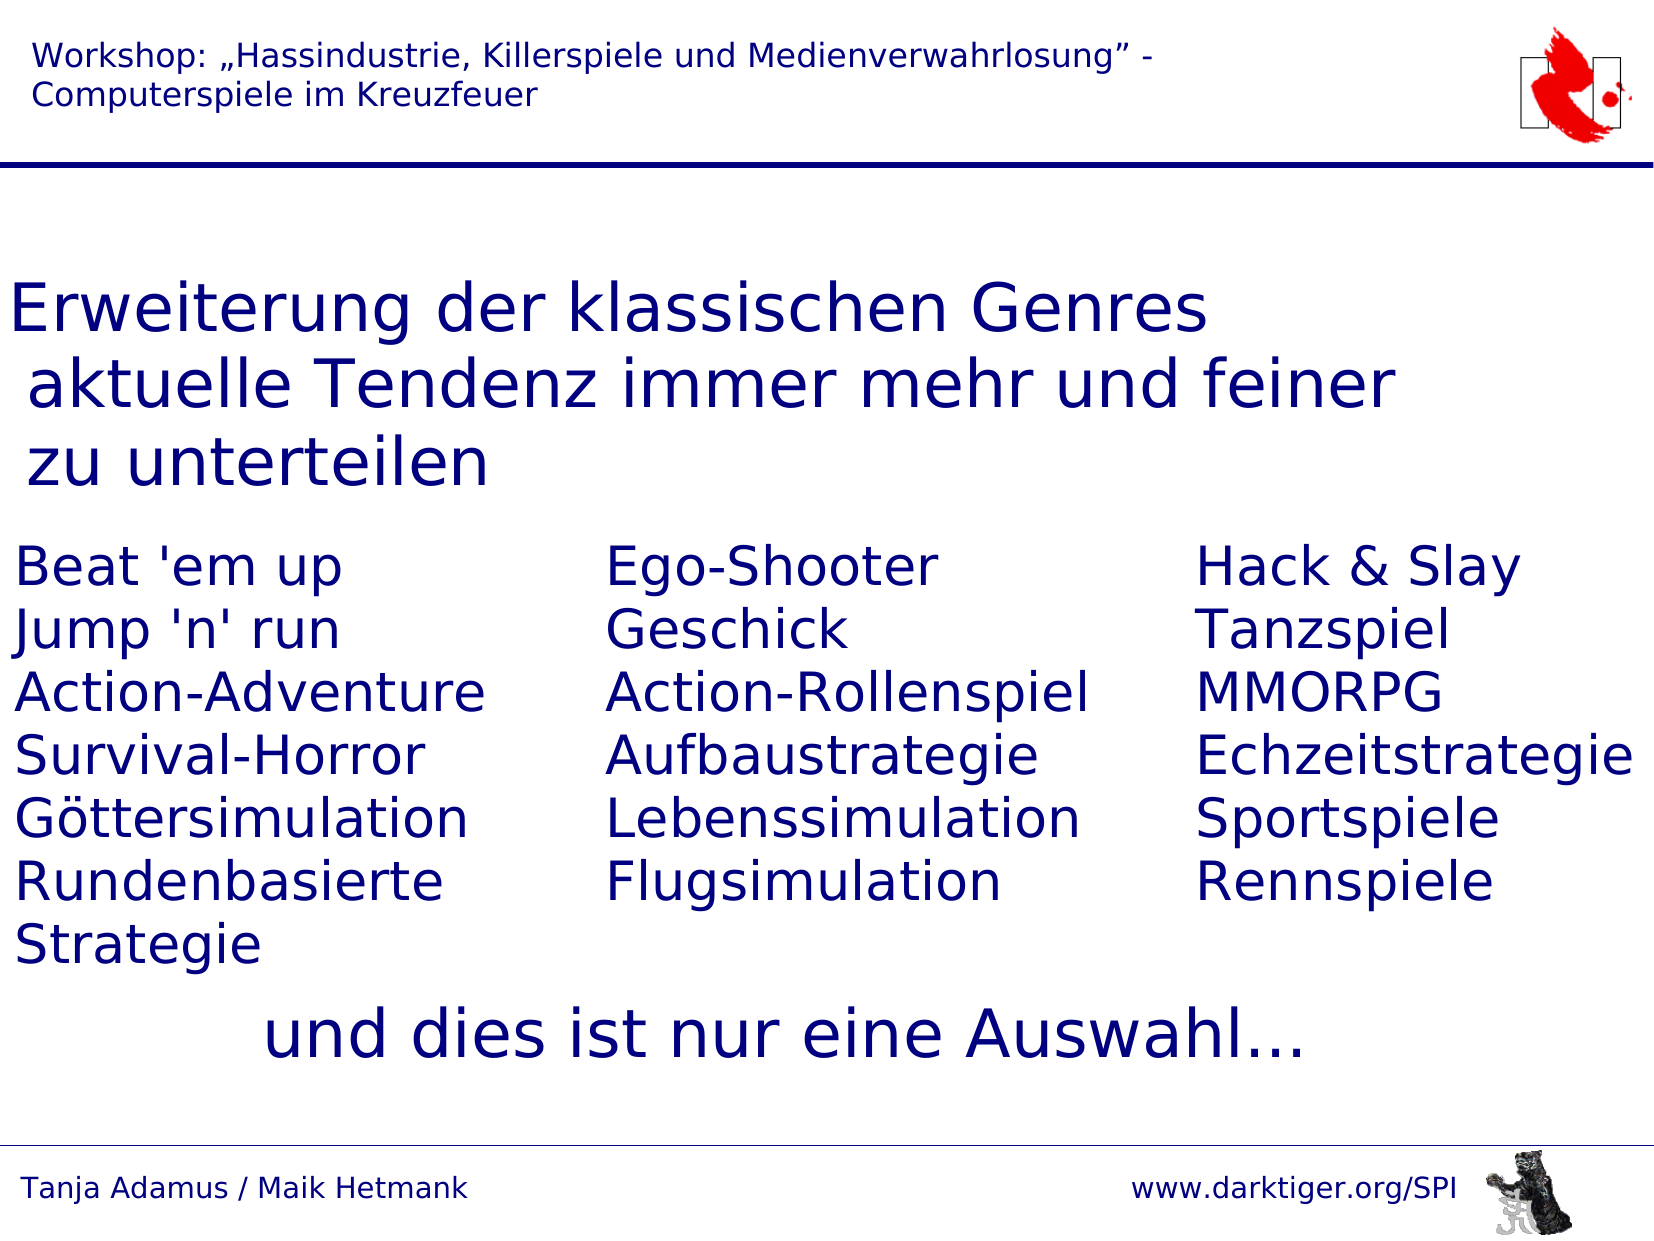

Workshop: „Hassindustrie, Killerspiele und Medienverwahrlosung” - Computerspiele im Kreuzfeuer
Erweiterung der klassischen Genres
aktuelle Tendenz immer mehr und feiner zu unterteilen
Beat 'em up				Ego-Shooter				Hack & Slay
Jump 'n' run				Geschick					Tanzspiel
Action-Adventure		Action-Rollenspiel		MMORPG
Survival-Horror			Aufbaustrategie			Echzeitstrategie
Göttersimulation		Lebenssimulation		Sportspiele
Rundenbasierte			Flugsimulation			Rennspiele
Strategie
und dies ist nur eine Auswahl...